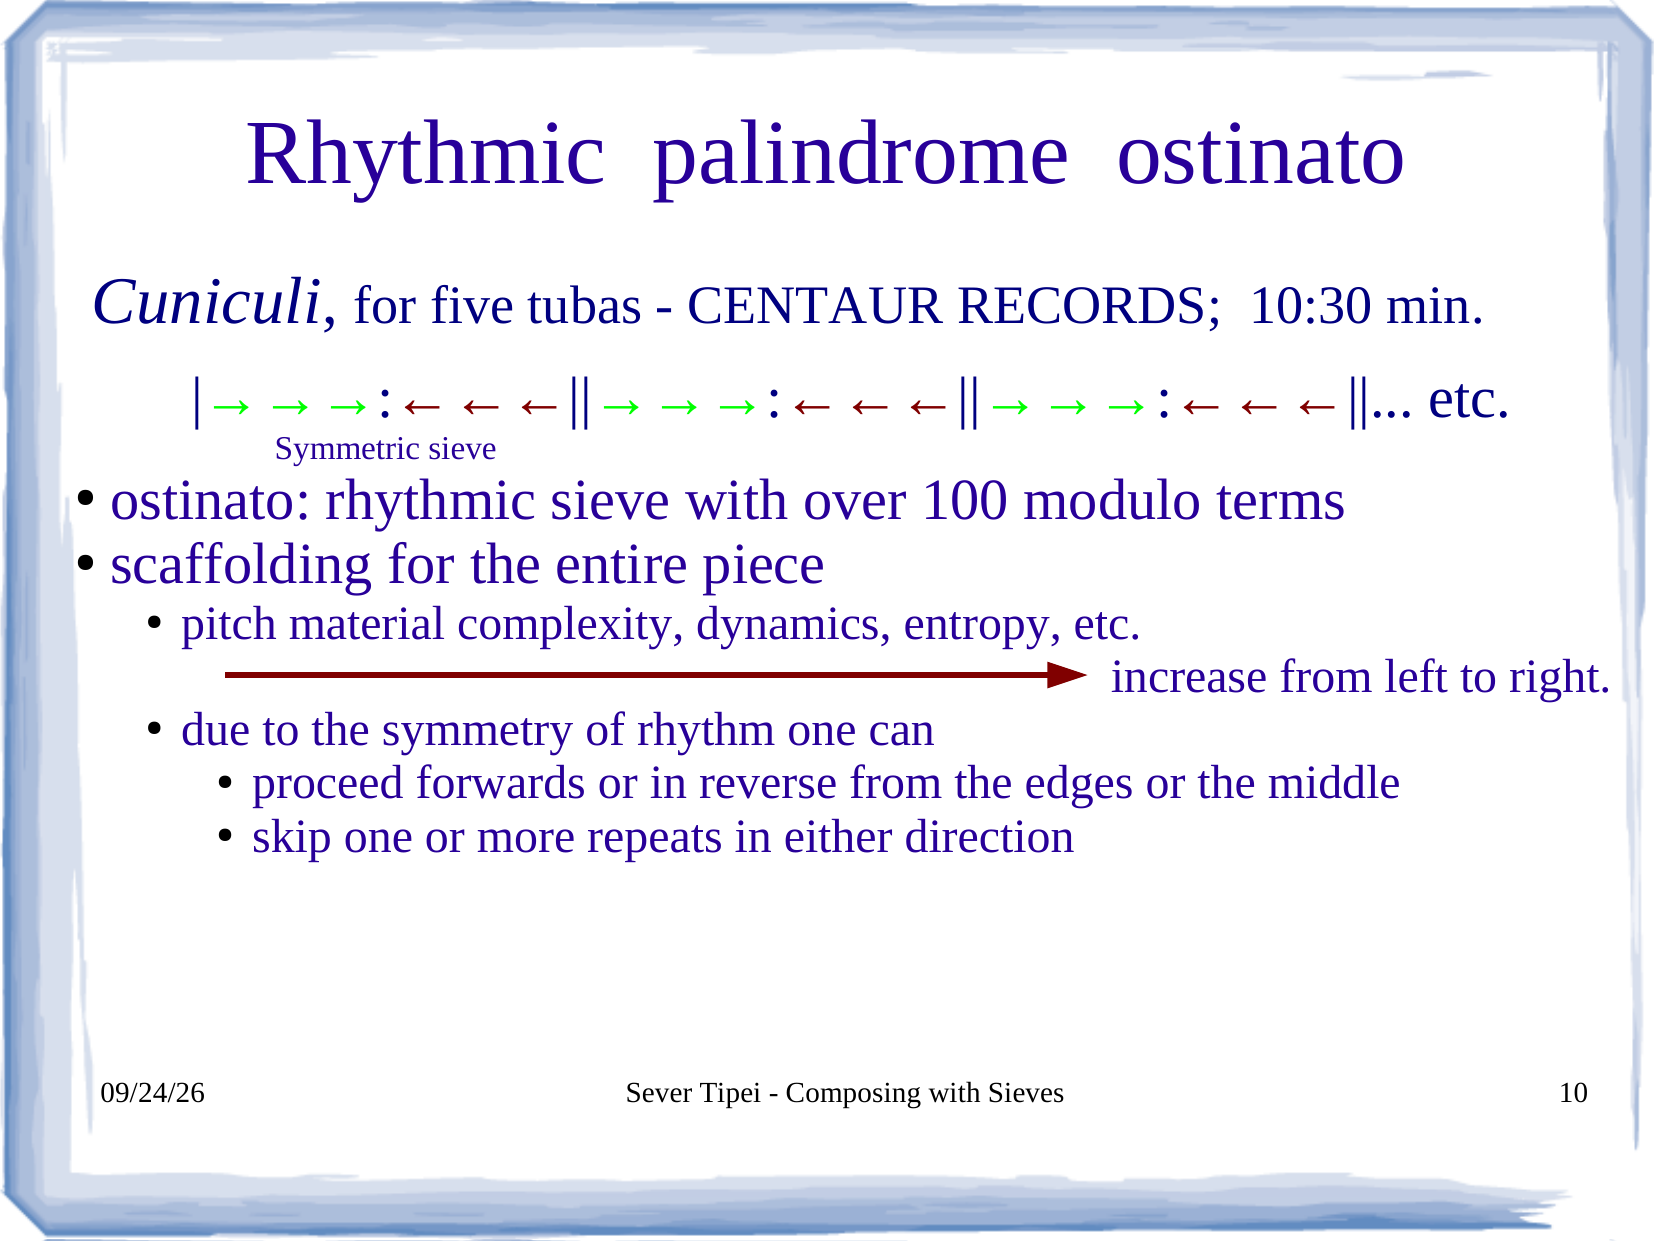

Rhythmic palindrome ostinato
# Cuniculi, for five tubas - CENTAUR RECORDS; 10:30 min.
 |→→→:←←←||→→→:←←←||→→→:←←←||... etc.
		 Symmetric sieve
 ostinato: rhythmic sieve with over 100 modulo terms
 scaffolding for the entire piece
pitch material complexity, dynamics, entropy, etc.
											 	increase from left to right.
due to the symmetry of rhythm one can
proceed forwards or in reverse from the edges or the middle
skip one or more repeats in either direction
Sever Tipei - Composing with Sieves
10